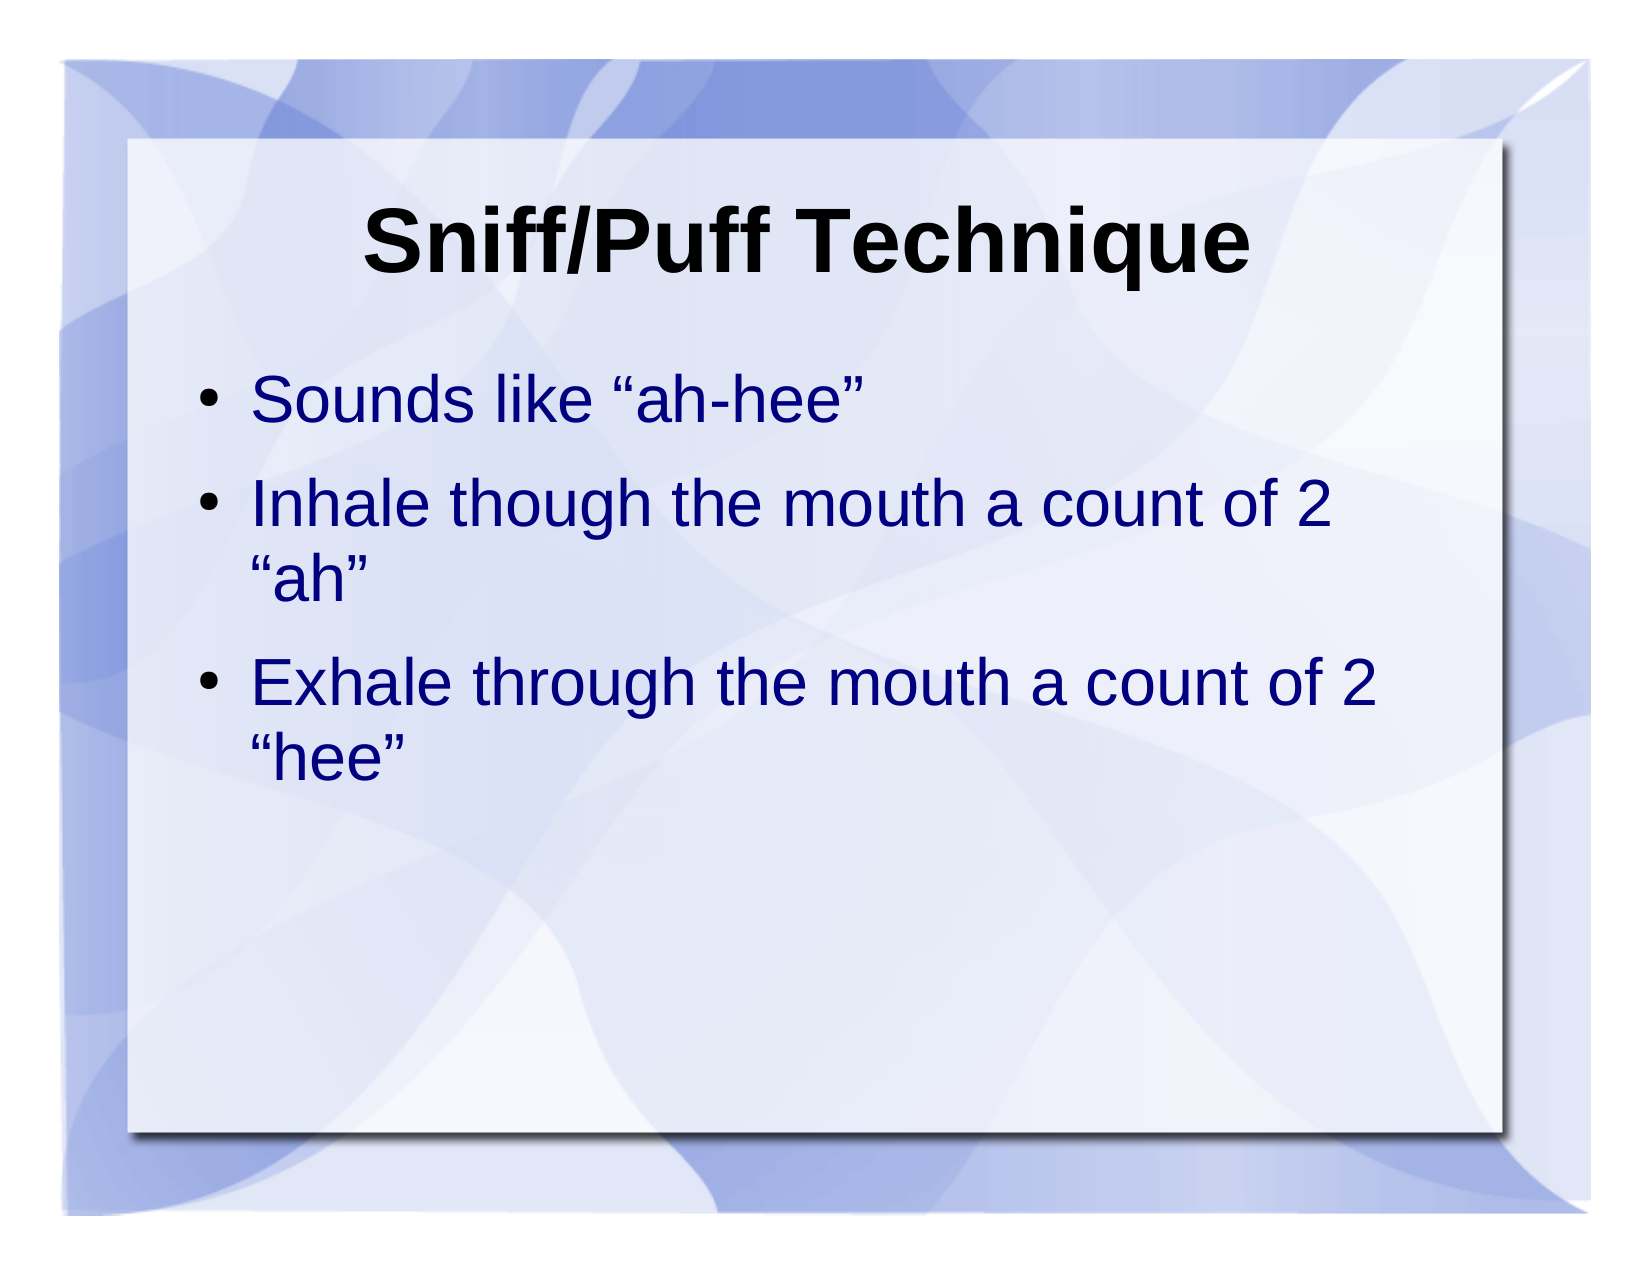

# Sniff/Puff Technique
Sounds like “ah-hee”
Inhale though the mouth a count of 2 “ah”
Exhale through the mouth a count of 2 “hee”